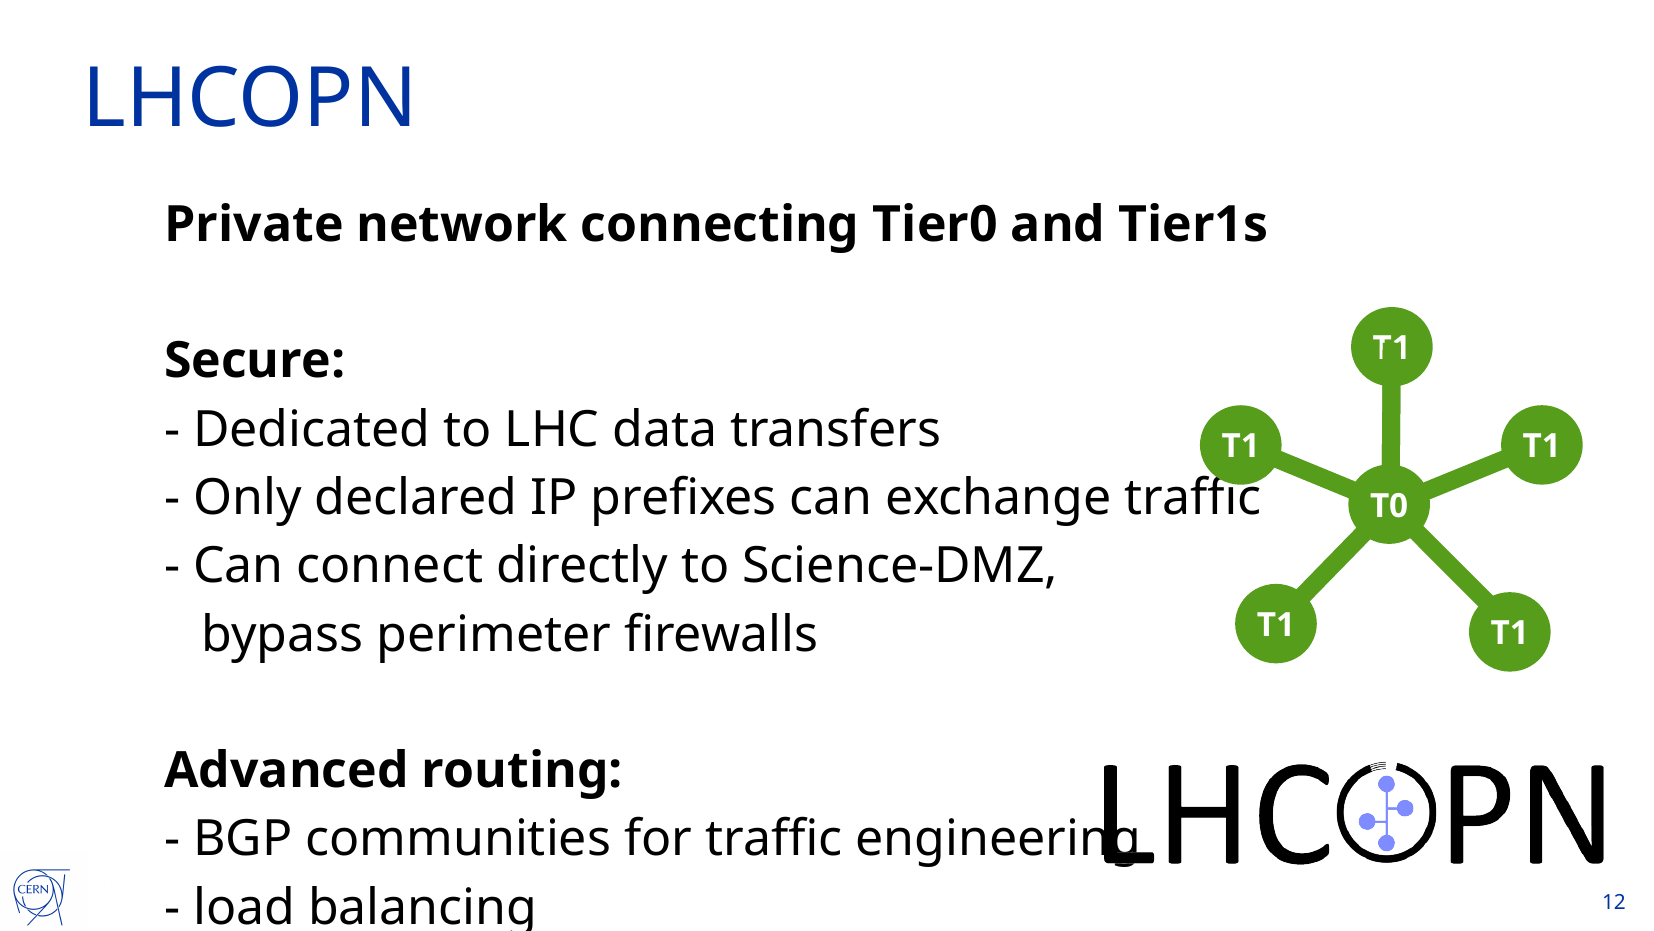

# LHCOPN
Private network connecting Tier0 and Tier1s
Secure:
- Dedicated to LHC data transfers
- Only declared IP prefixes can exchange traffic
- Can connect directly to Science-DMZ,
bypass perimeter firewalls
Advanced routing:
- BGP communities for traffic engineering
- load balancing
T1
T1
T1
T0
T1
T1
12